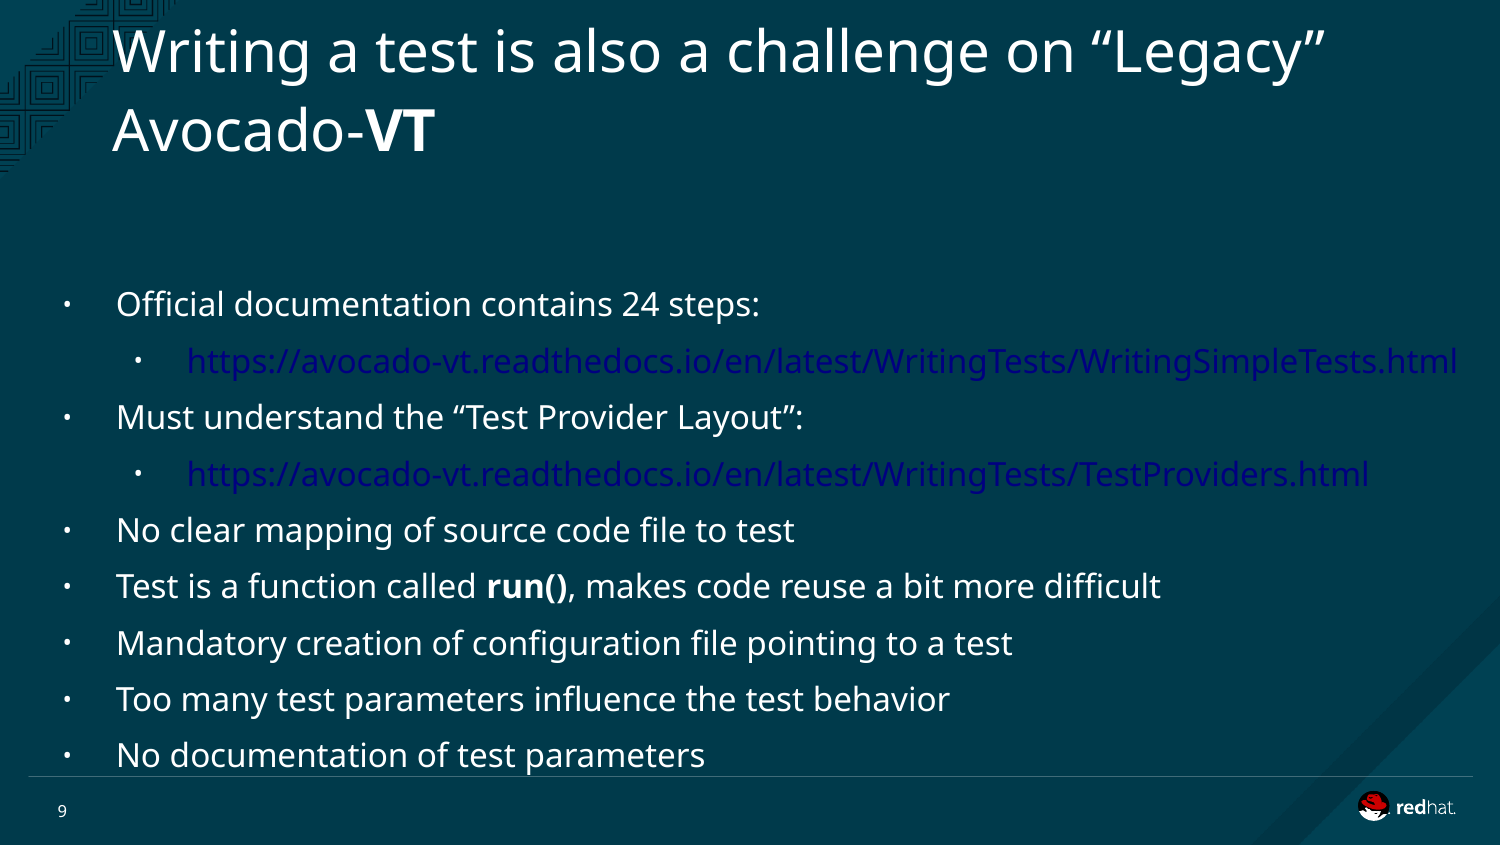

# Writing a test is also a challenge on “Legacy” Avocado-VT
Official documentation contains 24 steps:
https://avocado-vt.readthedocs.io/en/latest/WritingTests/WritingSimpleTests.html
Must understand the “Test Provider Layout”:
https://avocado-vt.readthedocs.io/en/latest/WritingTests/TestProviders.html
No clear mapping of source code file to test
Test is a function called run(), makes code reuse a bit more difficult
Mandatory creation of configuration file pointing to a test
Too many test parameters influence the test behavior
No documentation of test parameters
9